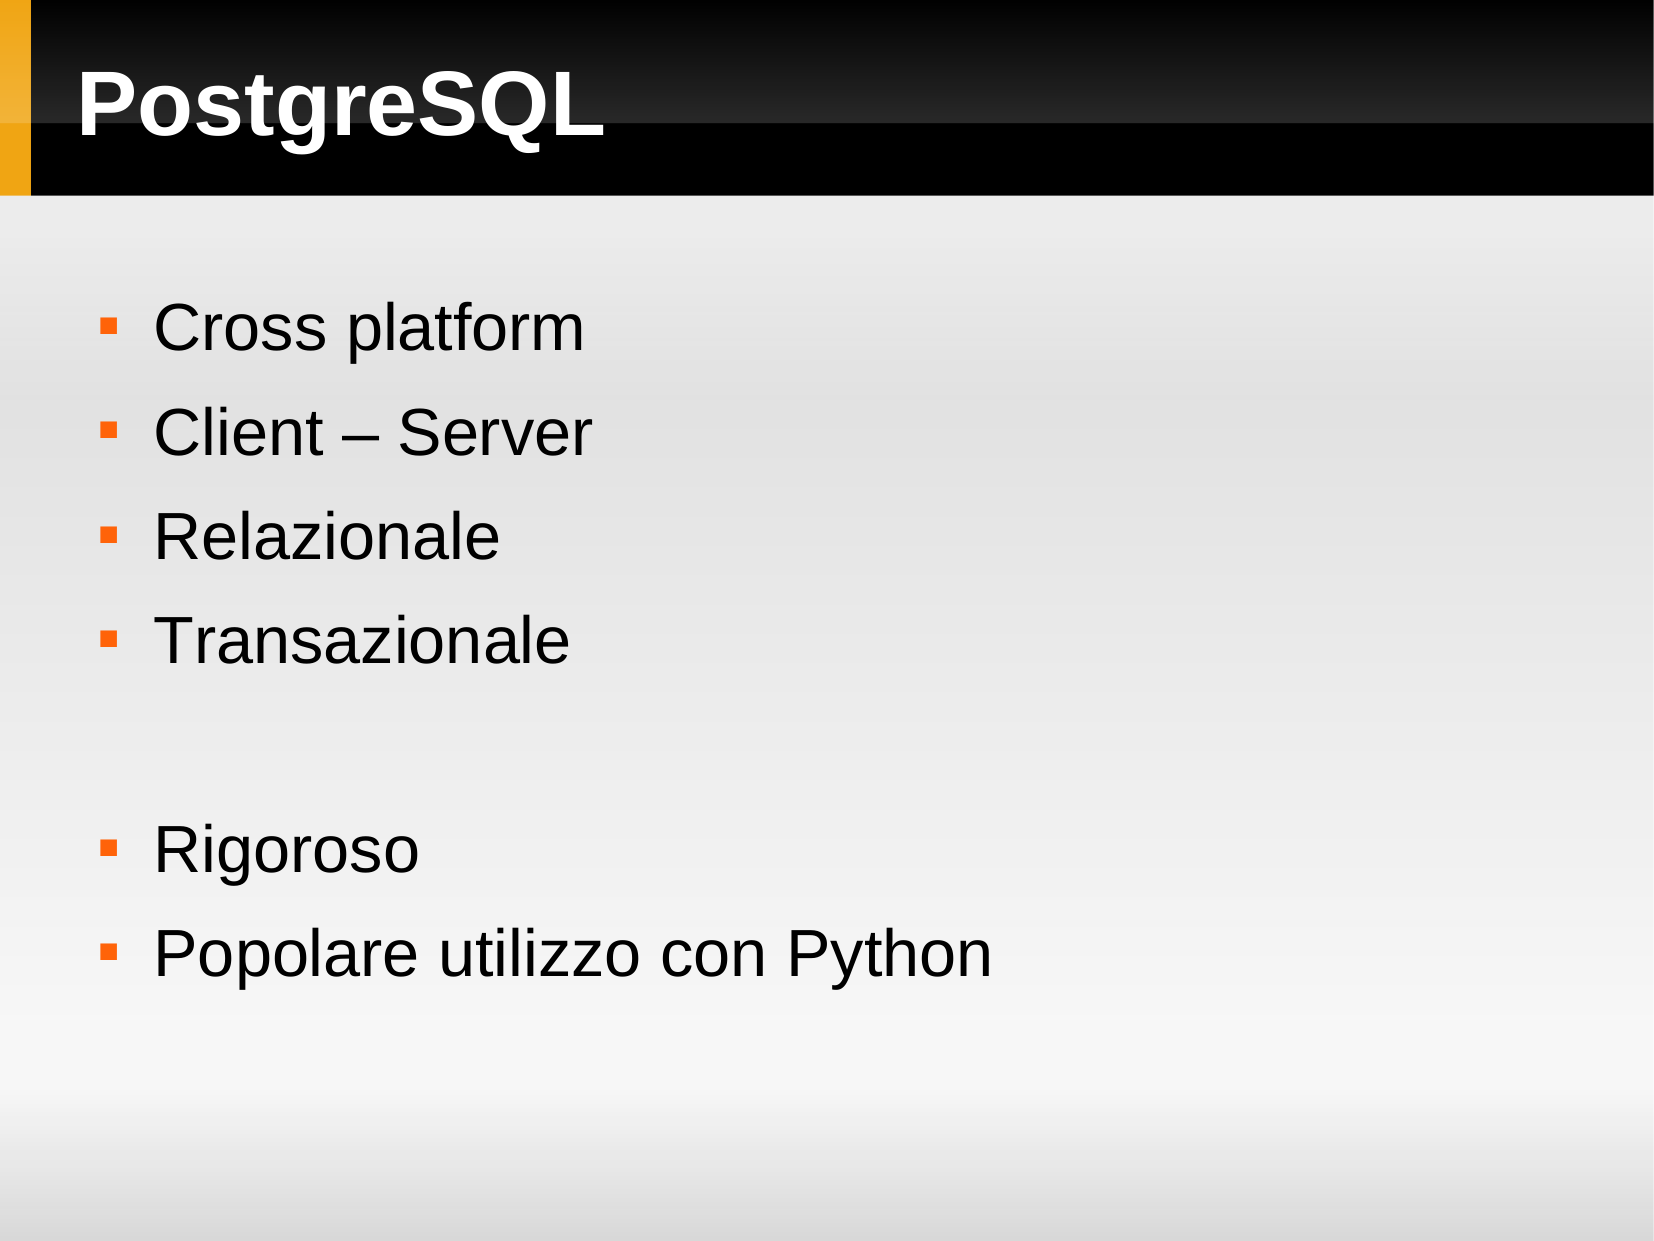

# PostgreSQL
Cross platform
Client – Server
Relazionale
Transazionale
Rigoroso
Popolare utilizzo con Python